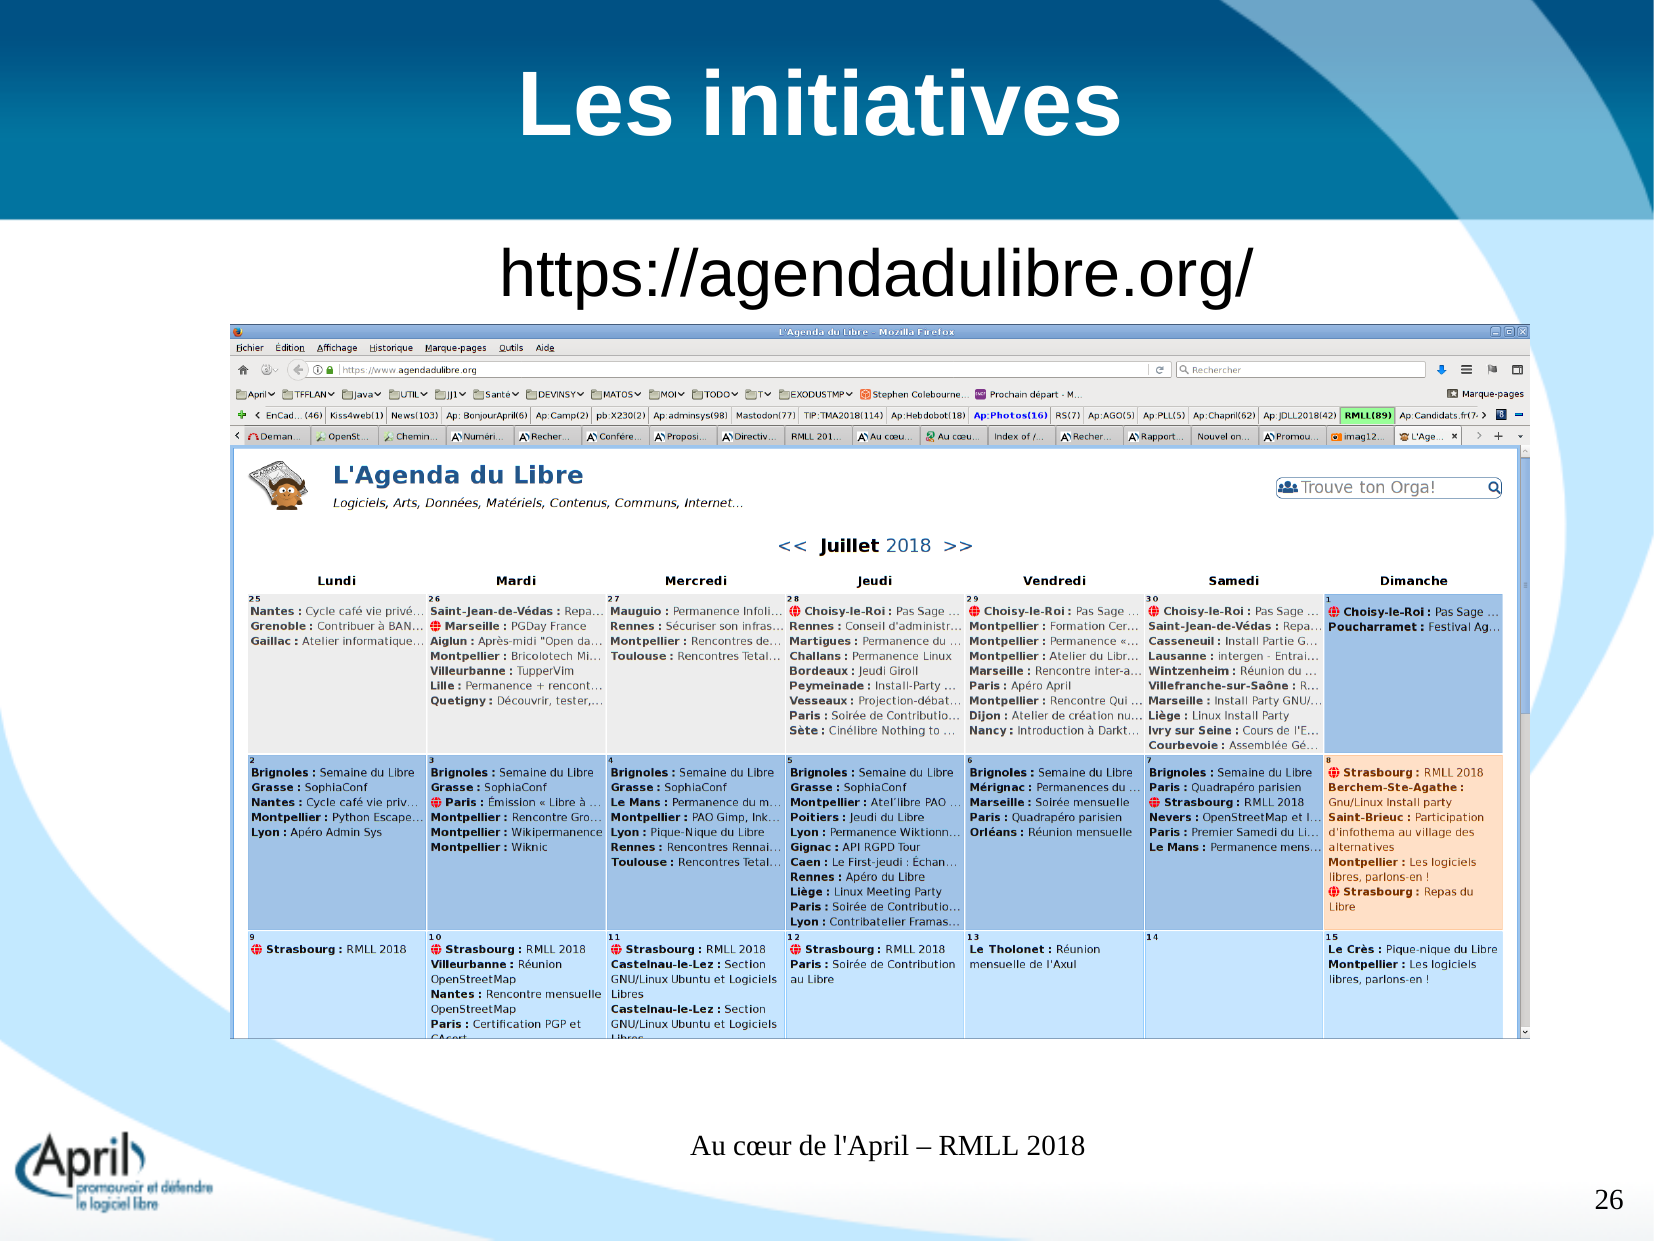

# Les initiatives
https://agendadulibre.org/
Au cœur de l'April – RMLL 2018
26